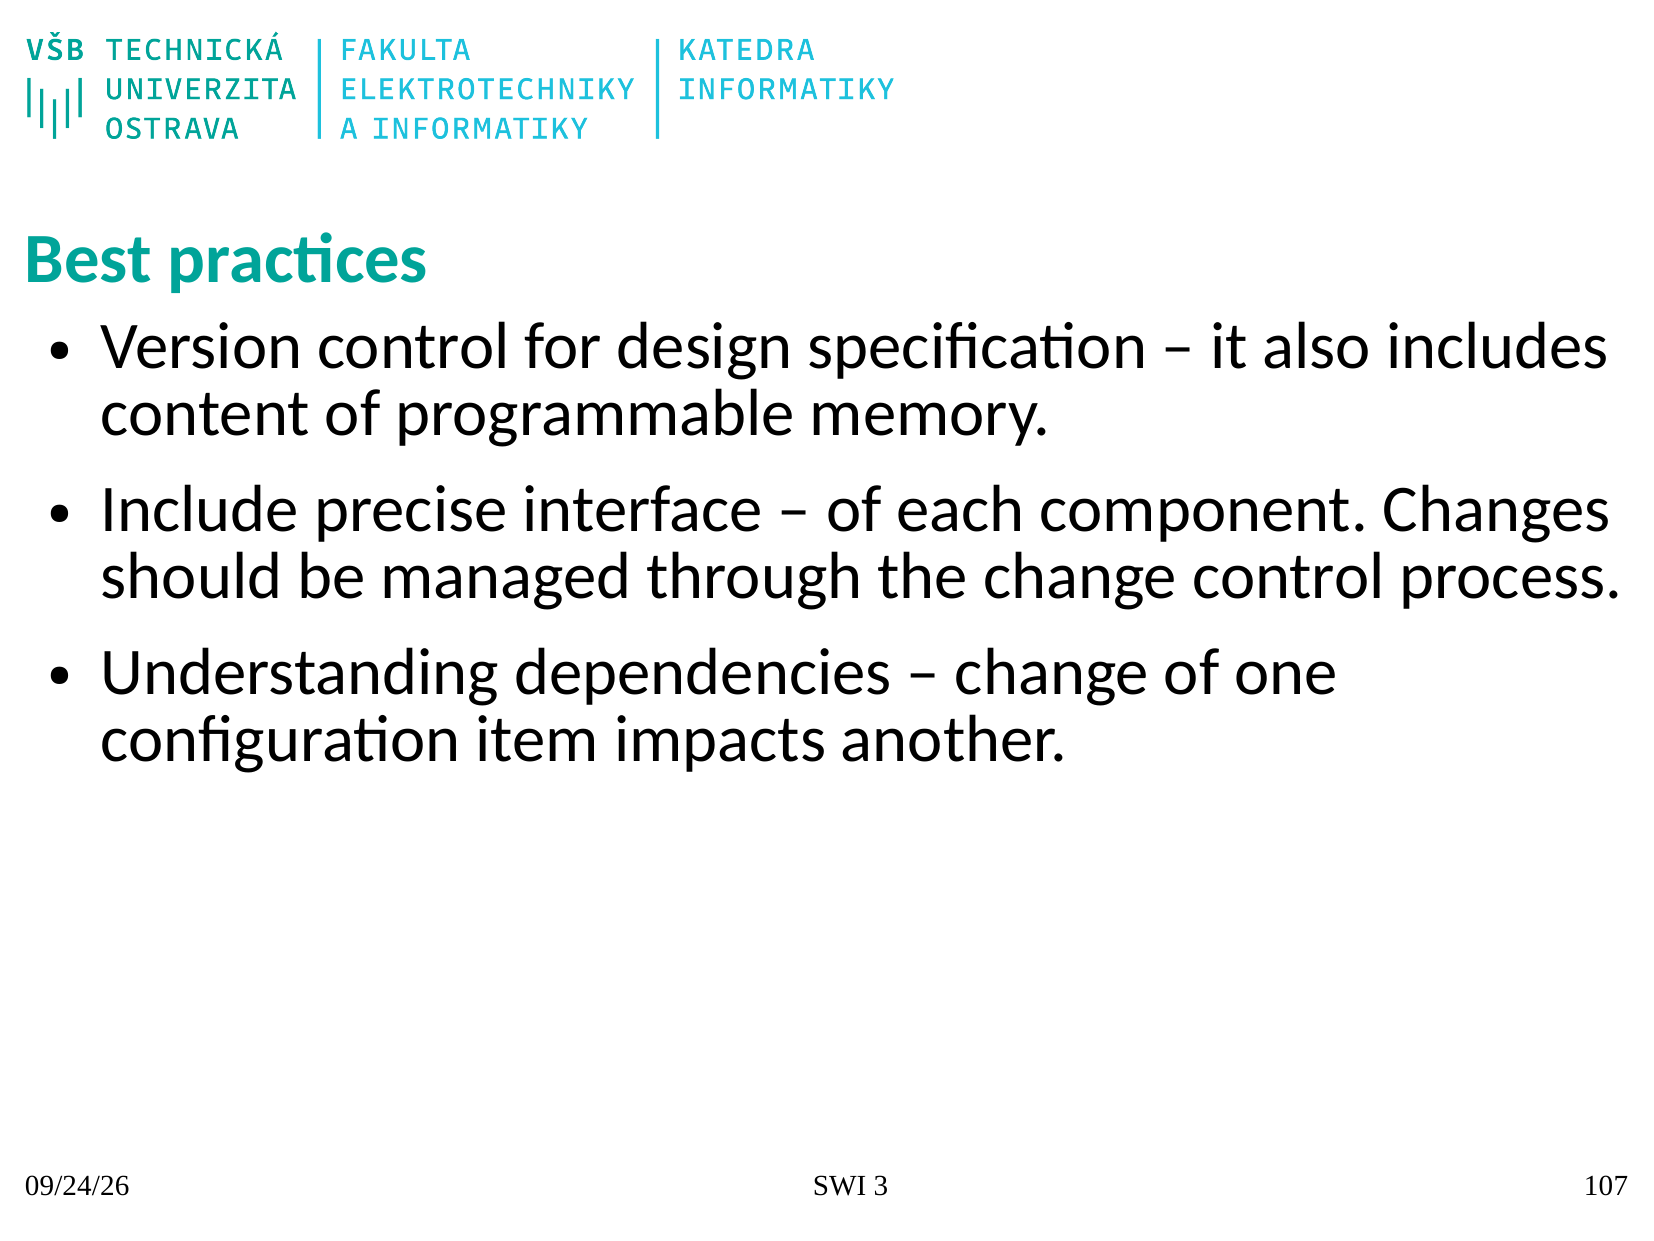

# Best practices
Version control for design specification – it also includes content of programmable memory.
Include precise interface – of each component. Changes should be managed through the change control process.
Understanding dependencies – change of one configuration item impacts another.
SWI 3
107